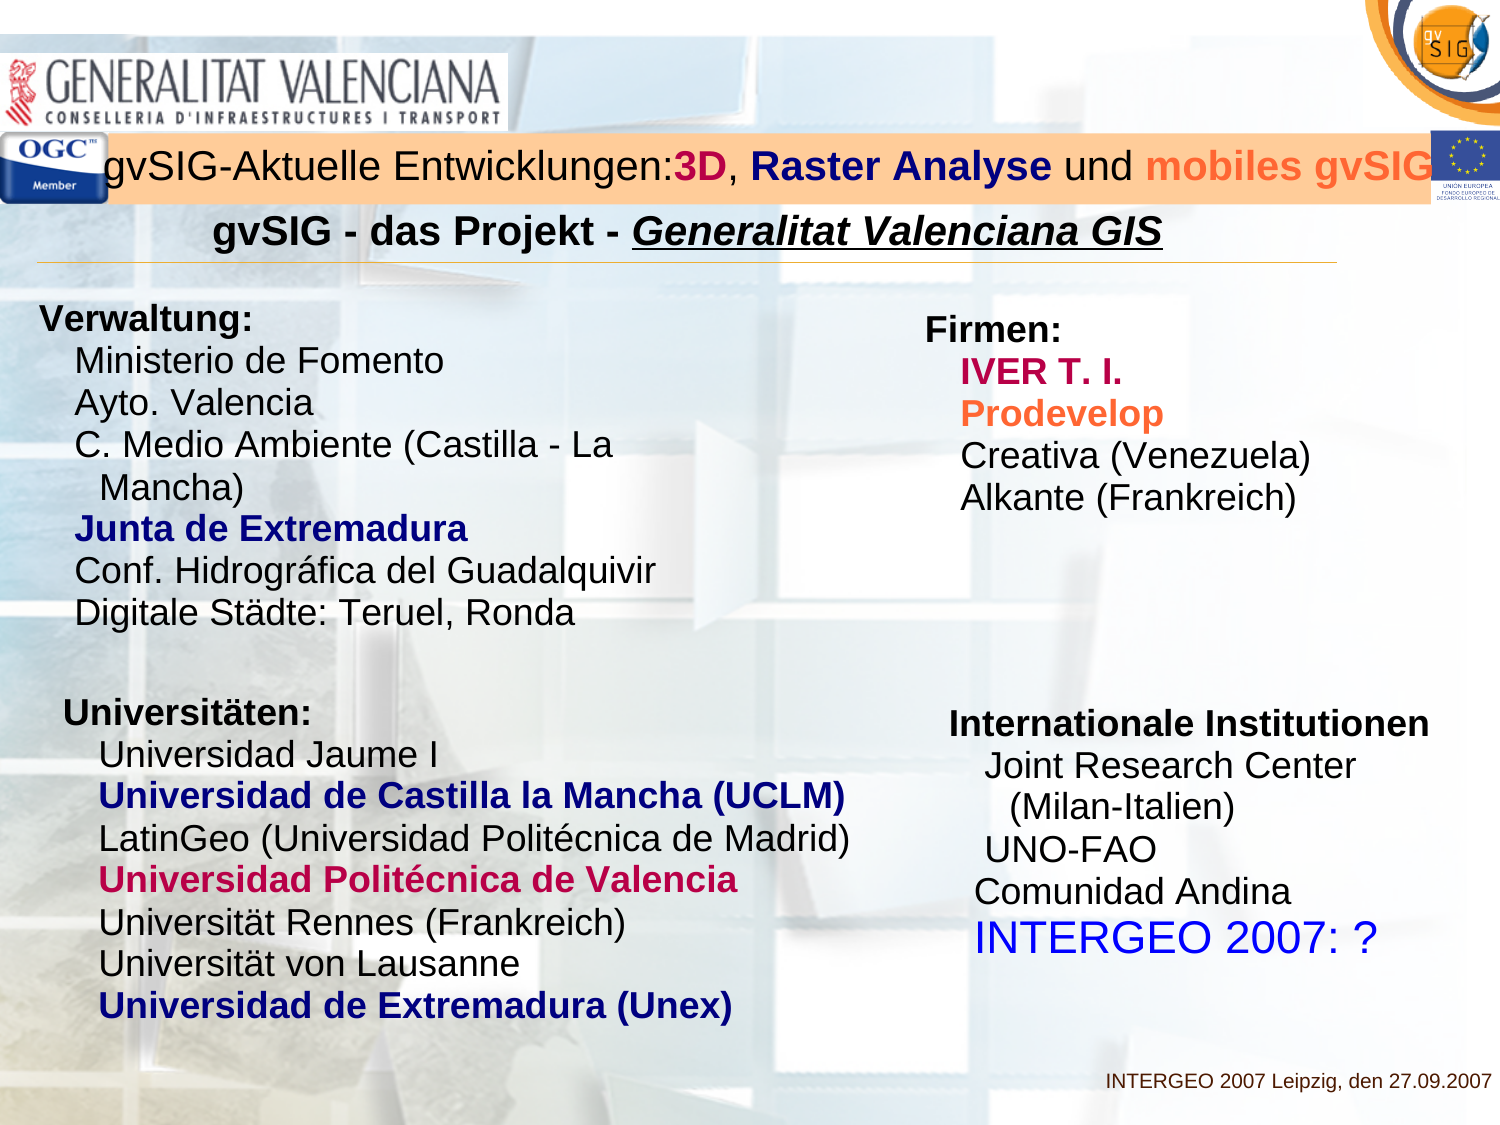

gvSIG-Aktuelle Entwicklungen:3D, Raster Analyse und mobiles gvSIG
gvSIG - das Projekt - Generalitat Valenciana GIS
 Verwaltung:
 Ministerio de Fomento
 Ayto. Valencia
 C. Medio Ambiente (Castilla - La Mancha)
 Junta de Extremadura
 Conf. Hidrográfica del Guadalquivir
 Digitale Städte: Teruel, Ronda
 Firmen:
 IVER T. I.
 Prodevelop
 Creativa (Venezuela)
 Alkante (Frankreich)
 Universitäten:
 Universidad Jaume I
 Universidad de Castilla la Mancha (UCLM)
 LatinGeo (Universidad Politécnica de Madrid)
 Universidad Politécnica de Valencia
 Universität Rennes (Frankreich)
 Universität von Lausanne
 Universidad de Extremadura (Unex)
 Internationale Institutionen
 Joint Research Center (Milan-Italien)
 UNO-FAO
Comunidad Andina
INTERGEO 2007: ?
INTERGEO 2007 Leipzig, den 27.09.2007